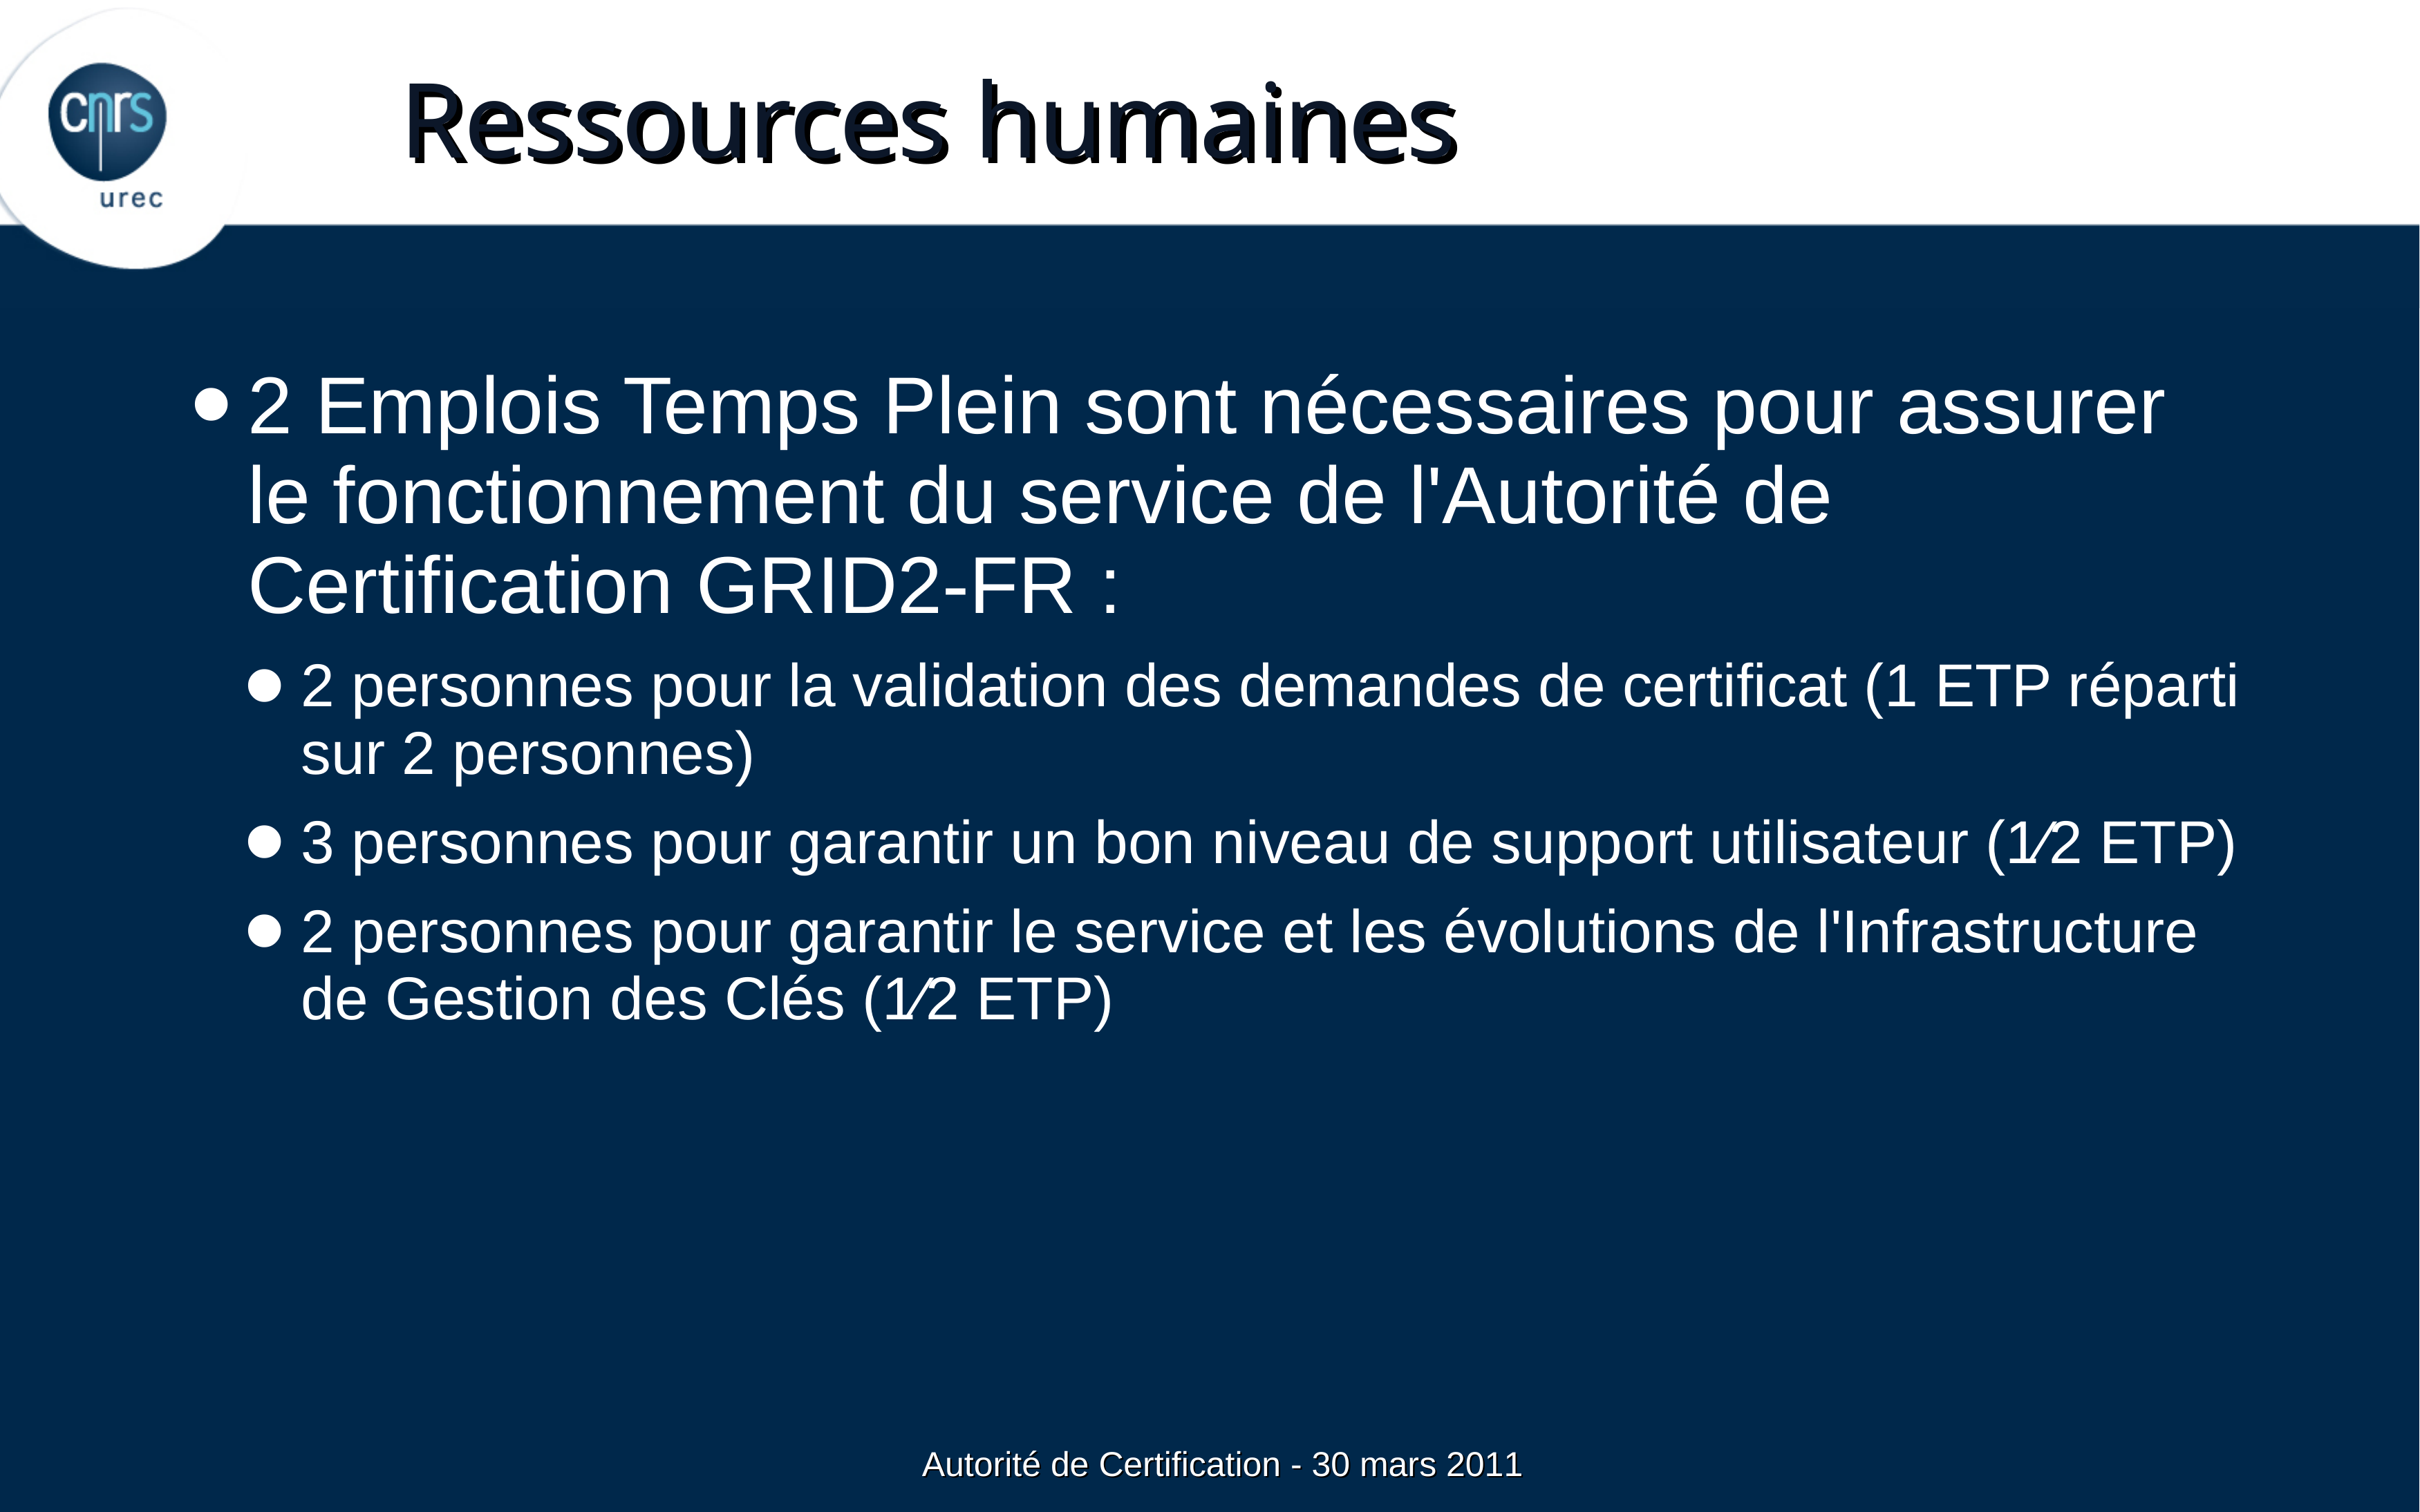

# Ressources humaines
2 Emplois Temps Plein sont nécessaires pour assurer le fonctionnement du service de l'Autorité de Certification GRID2-FR :
2 personnes pour la validation des demandes de certificat (1 ETP réparti sur 2 personnes)
3 personnes pour garantir un bon niveau de support utilisateur (1⁄2 ETP)
2 personnes pour garantir le service et les évolutions de l'Infrastructure de Gestion des Clés (1⁄2 ETP)
Autorité de Certification - 30 mars 2011